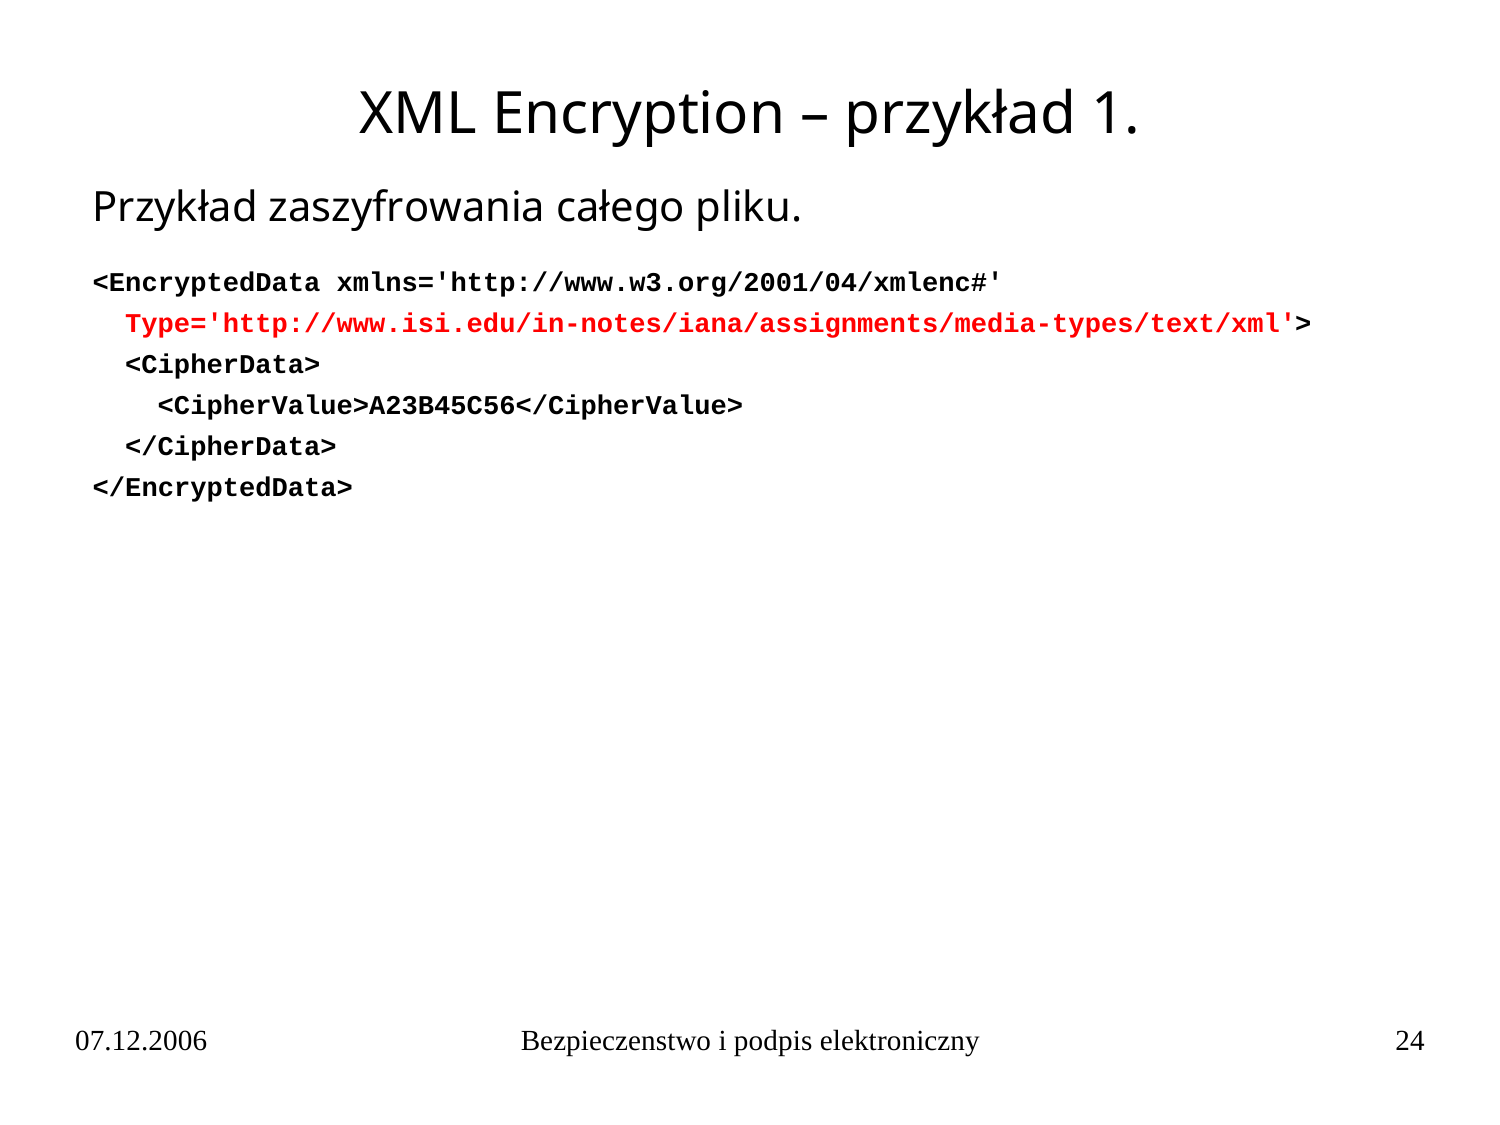

# XML Encryption – przykład 1.
Przykład zaszyfrowania całego pliku.
<EncryptedData xmlns='http://www.w3.org/2001/04/xmlenc#'
 Type='http://www.isi.edu/in-notes/iana/assignments/media-types/text/xml'>
 <CipherData>
 <CipherValue>A23B45C56</CipherValue>
 </CipherData>
</EncryptedData>
07.12.2006
Bezpieczenstwo i podpis elektroniczny
24